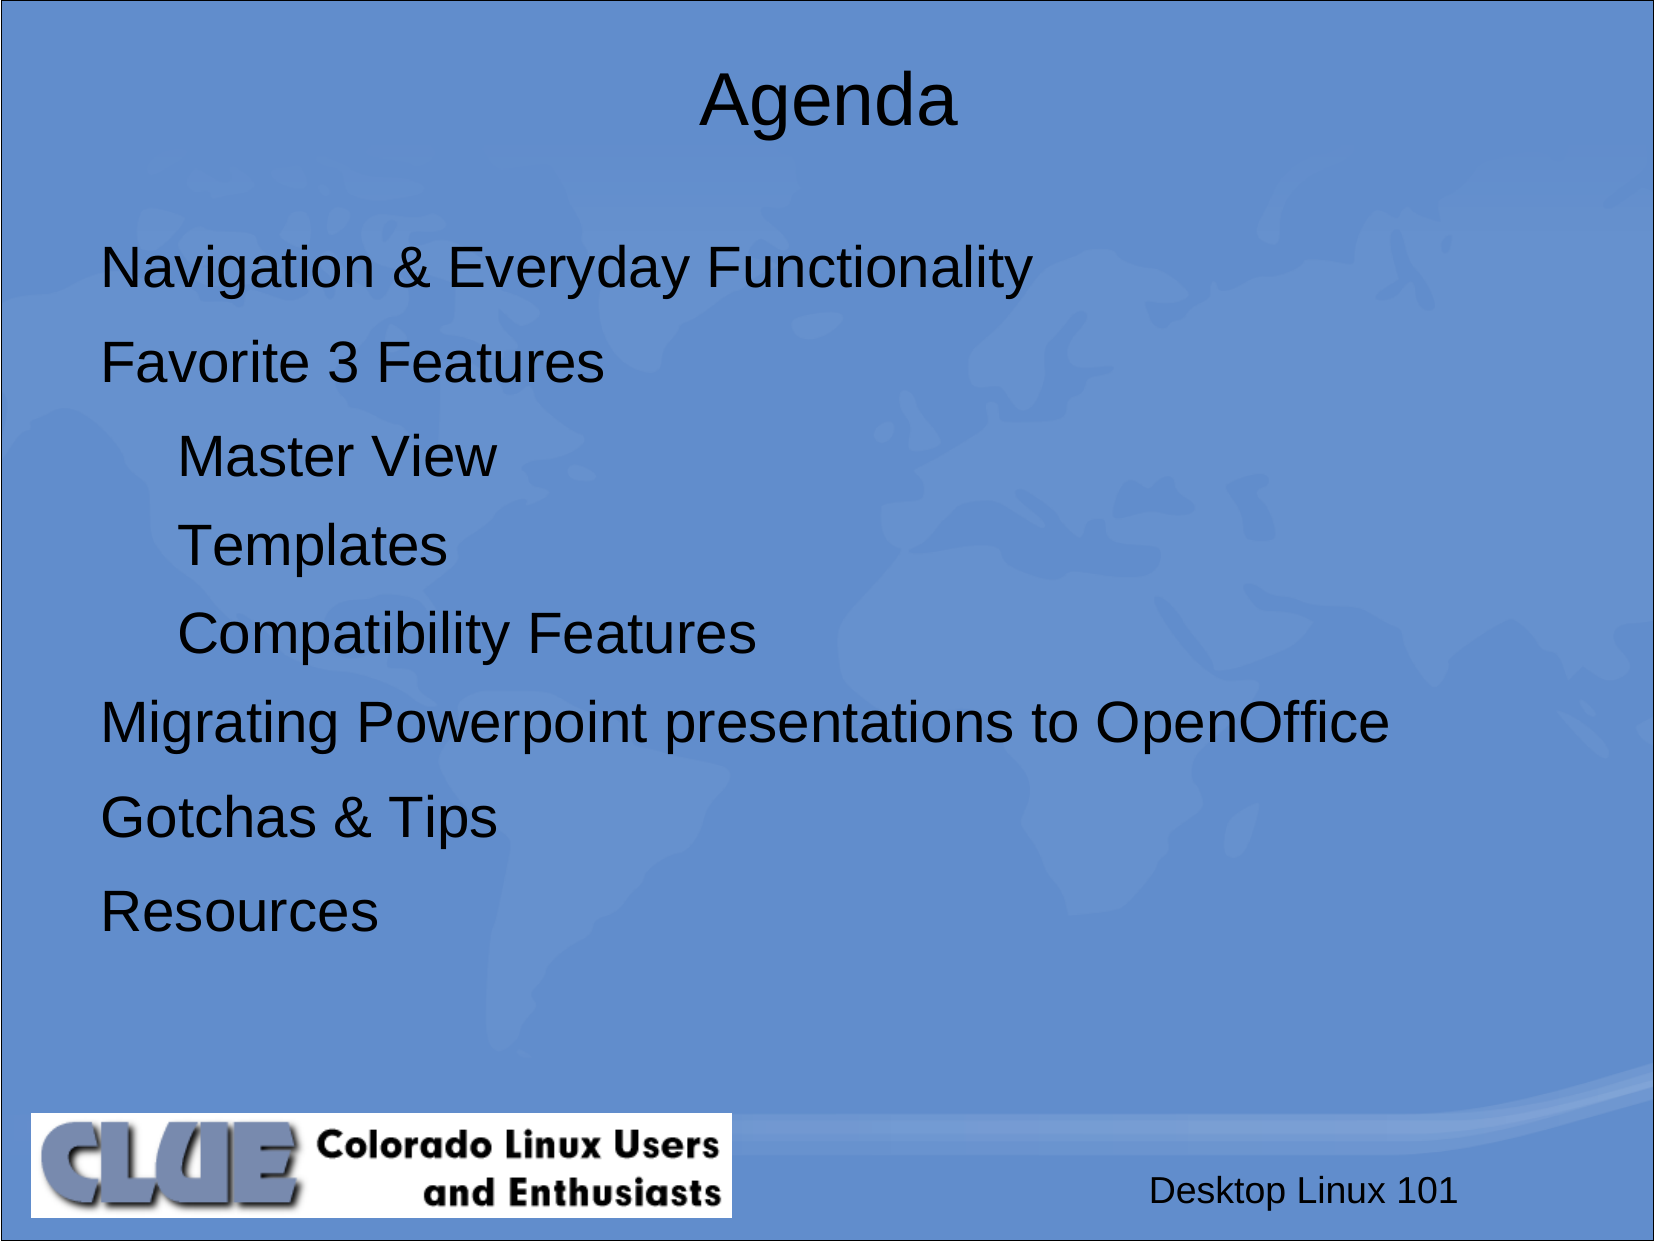

# Agenda
Navigation & Everyday Functionality
Favorite 3 Features
Master View
Templates
Compatibility Features
Migrating Powerpoint presentations to OpenOffice
Gotchas & Tips
Resources